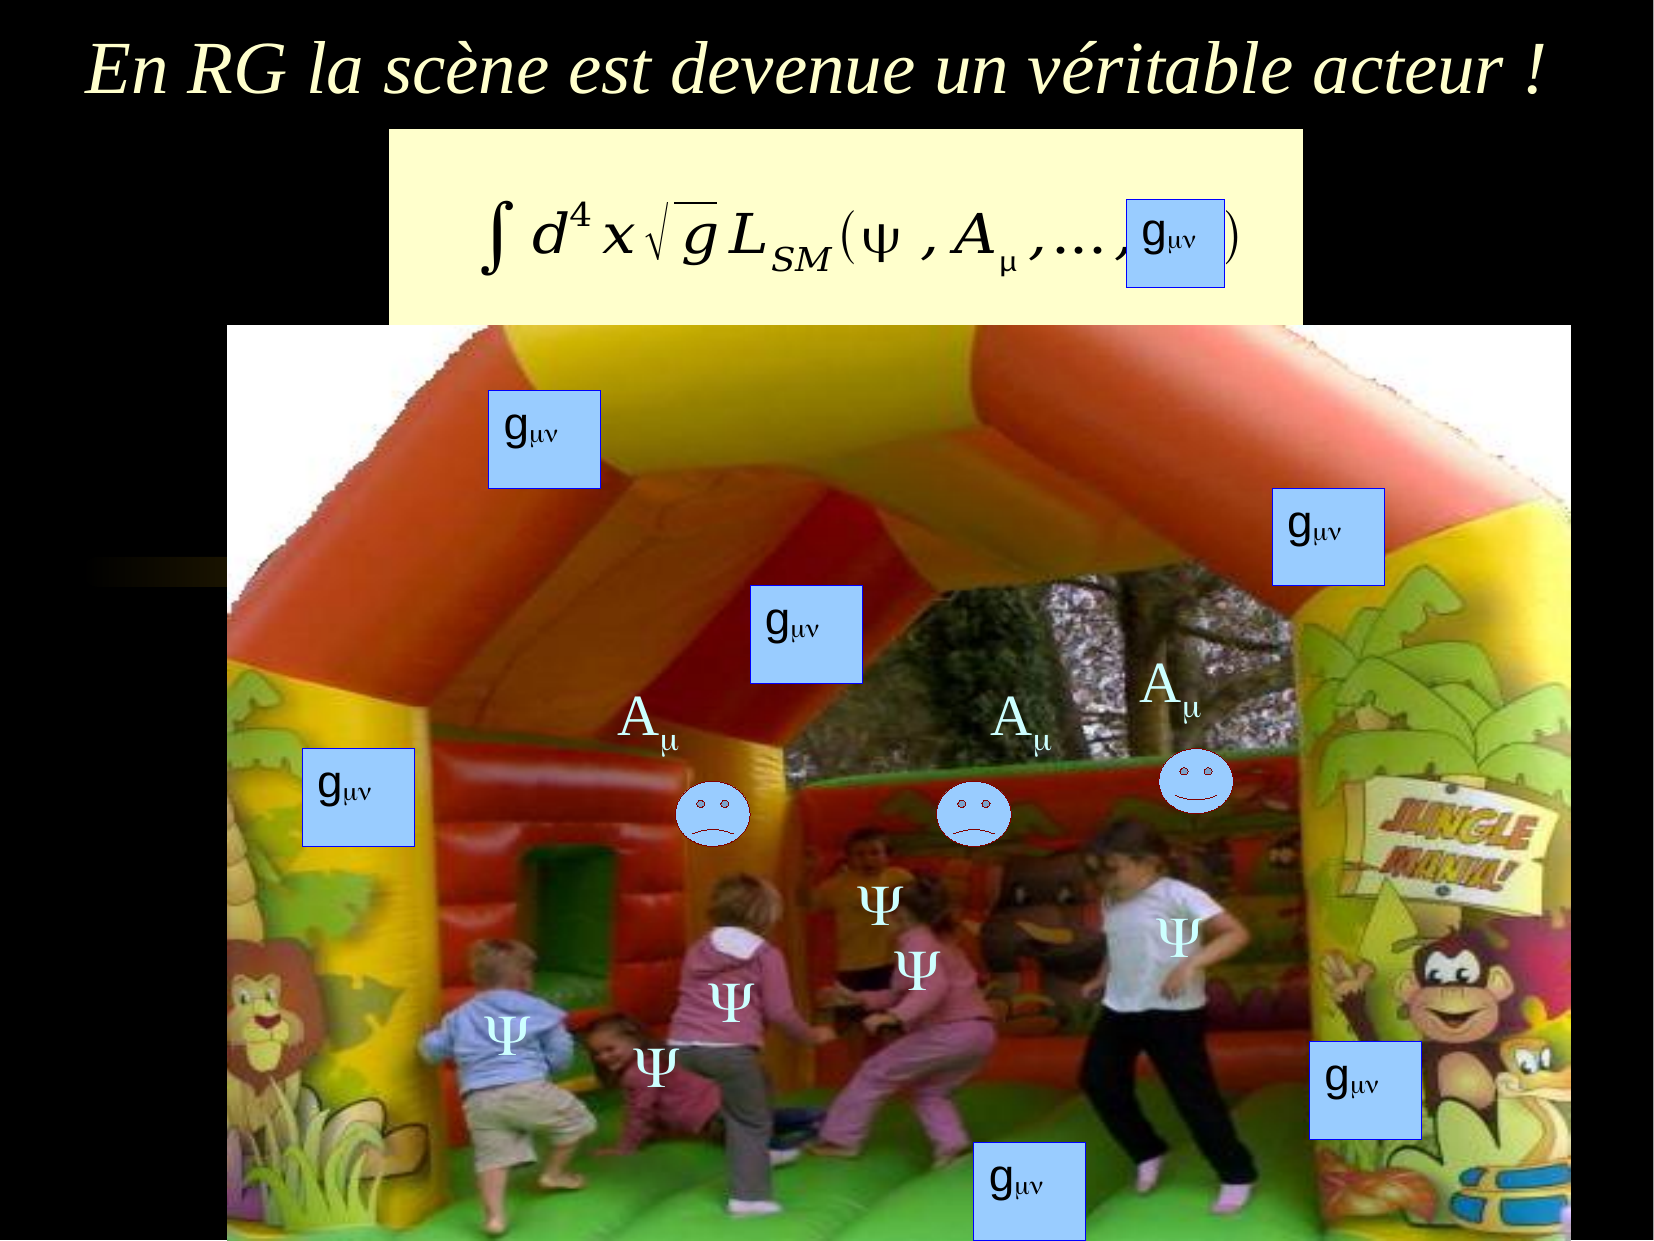

# En RG la scène est devenue un véritable acteur !
gmn
gmn
gmn
gmn
A
A
A
gmn
 
 
 
 
 
 
gmn
gmn
 
 